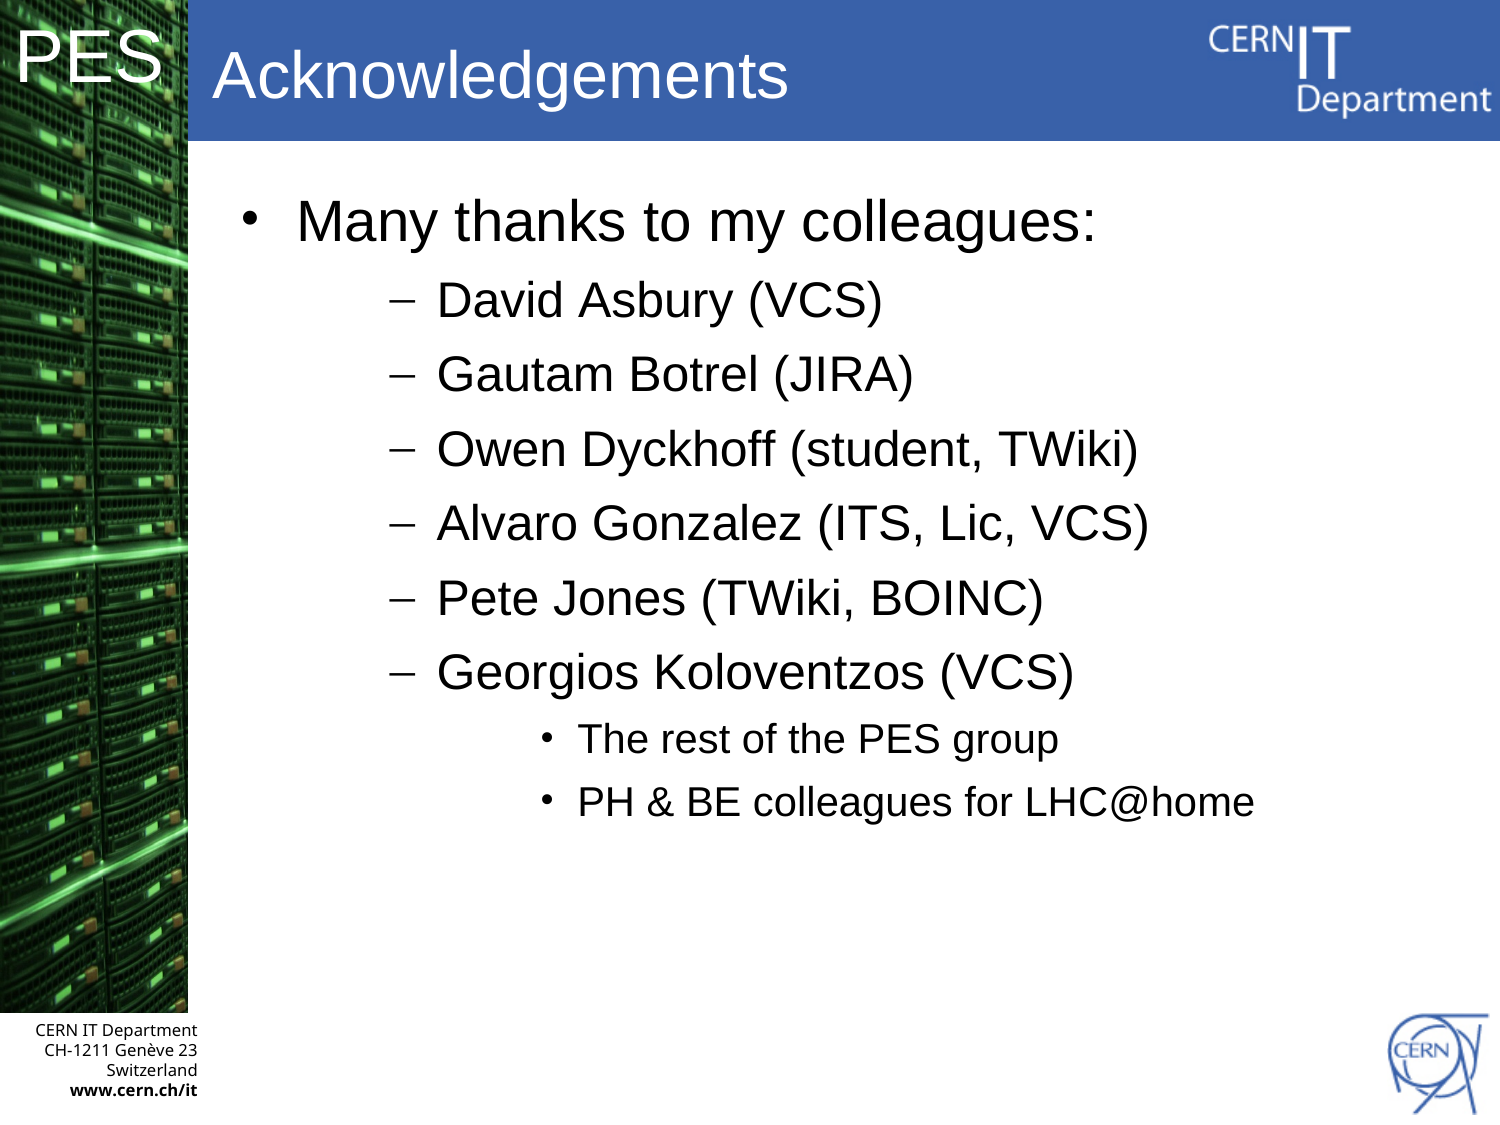

# Acknowledgements
Many thanks to my colleagues:
David Asbury (VCS)
Gautam Botrel (JIRA)
Owen Dyckhoff (student, TWiki)
Alvaro Gonzalez (ITS, Lic, VCS)
Pete Jones (TWiki, BOINC)
Georgios Koloventzos (VCS)
The rest of the PES group
PH & BE colleagues for LHC@home